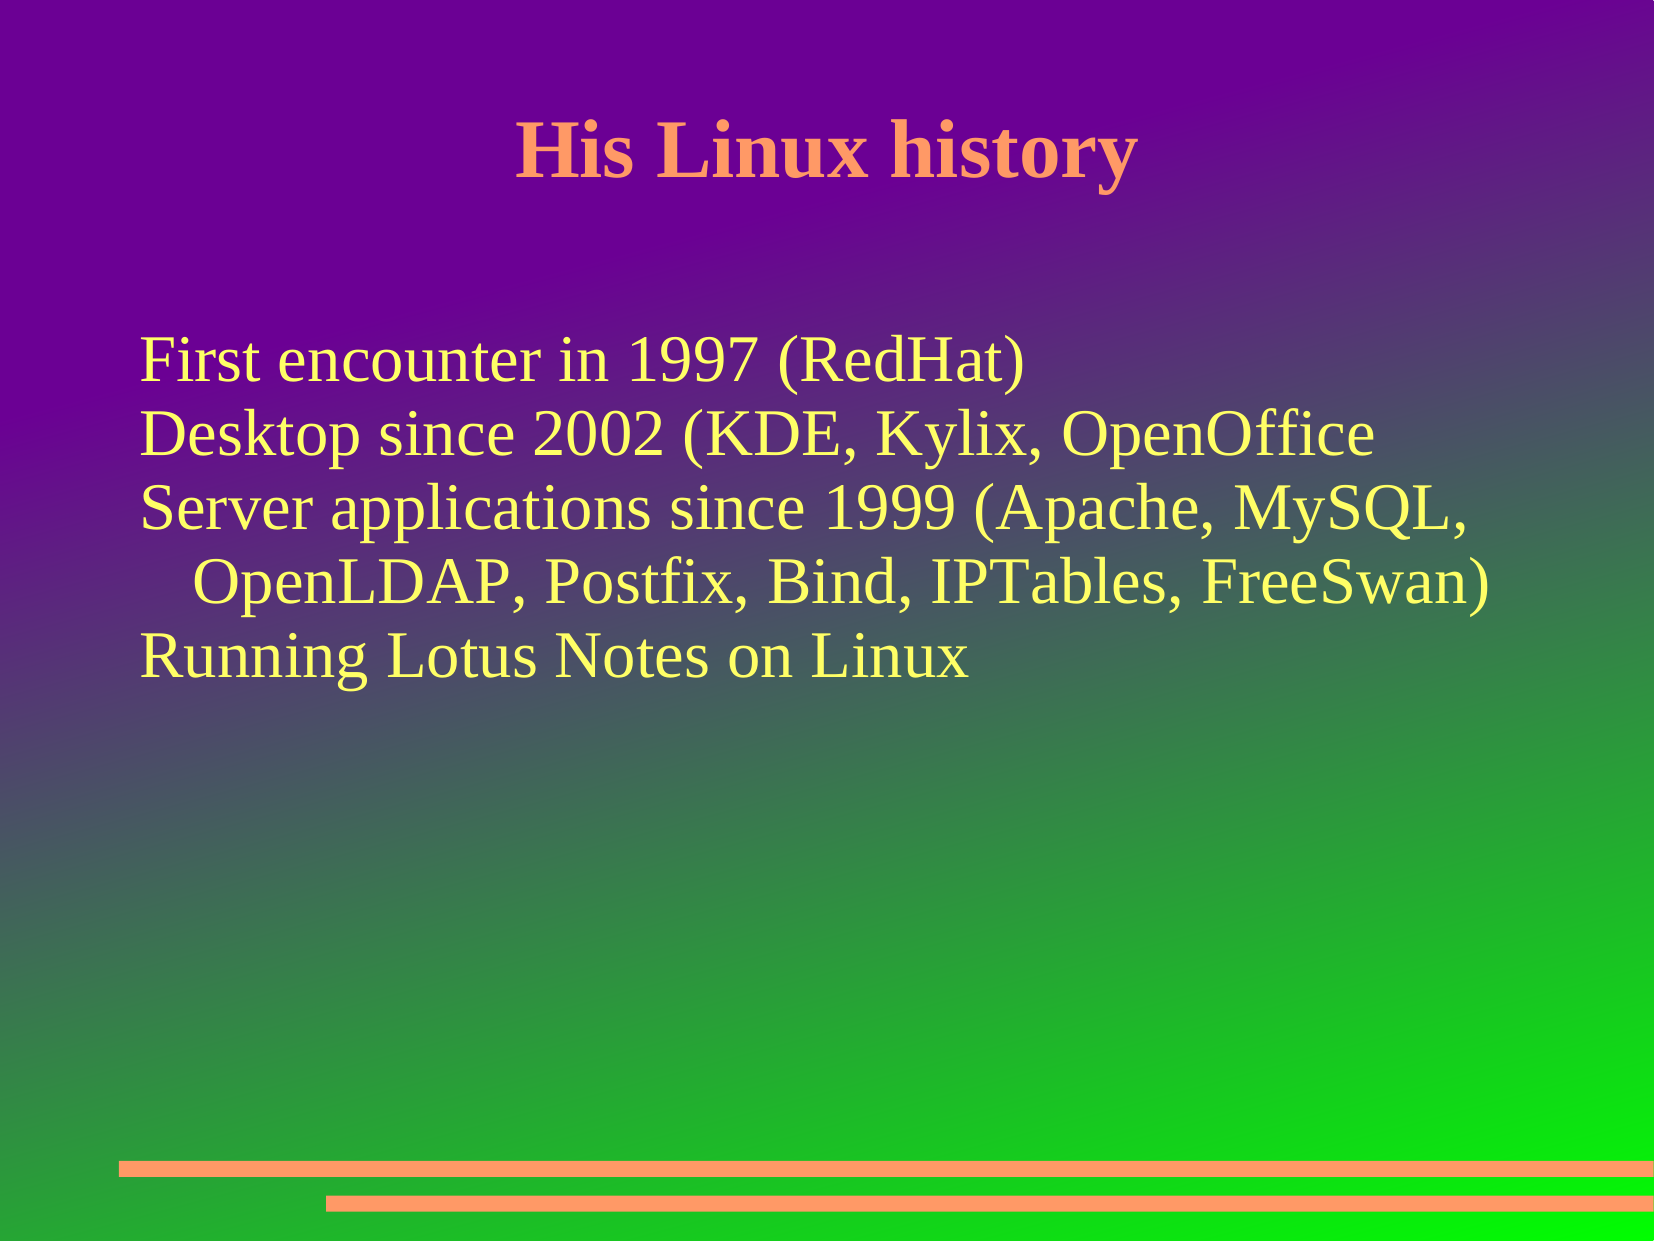

# His Linux history
First encounter in 1997 (RedHat)
Desktop since 2002 (KDE, Kylix, OpenOffice
Server applications since 1999 (Apache, MySQL, OpenLDAP, Postfix, Bind, IPTables, FreeSwan)
Running Lotus Notes on Linux